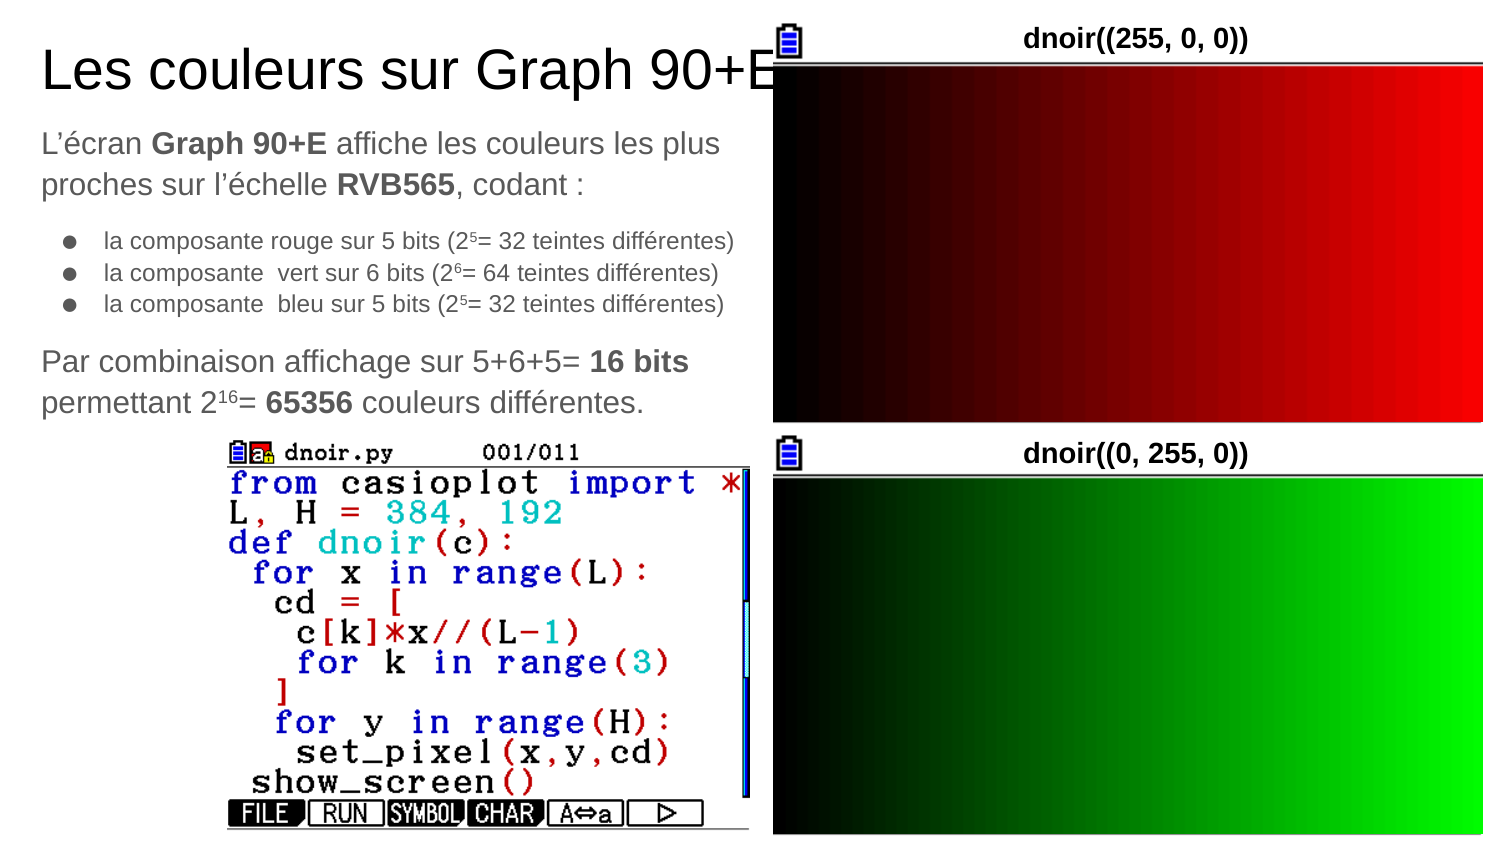

dnoir((255, 0, 0))
# Les couleurs sur Graph 90+E
L’écran Graph 90+E affiche les couleurs les plus proches sur l’échelle RVB565, codant :
la composante rouge sur 5 bits (25= 32 teintes différentes)
la composante vert sur 6 bits (26= 64 teintes différentes)
la composante bleu sur 5 bits (25= 32 teintes différentes)
Par combinaison affichage sur 5+6+5= 16 bits permettant 216= 65356 couleurs différentes.
dnoir((0, 255, 0))